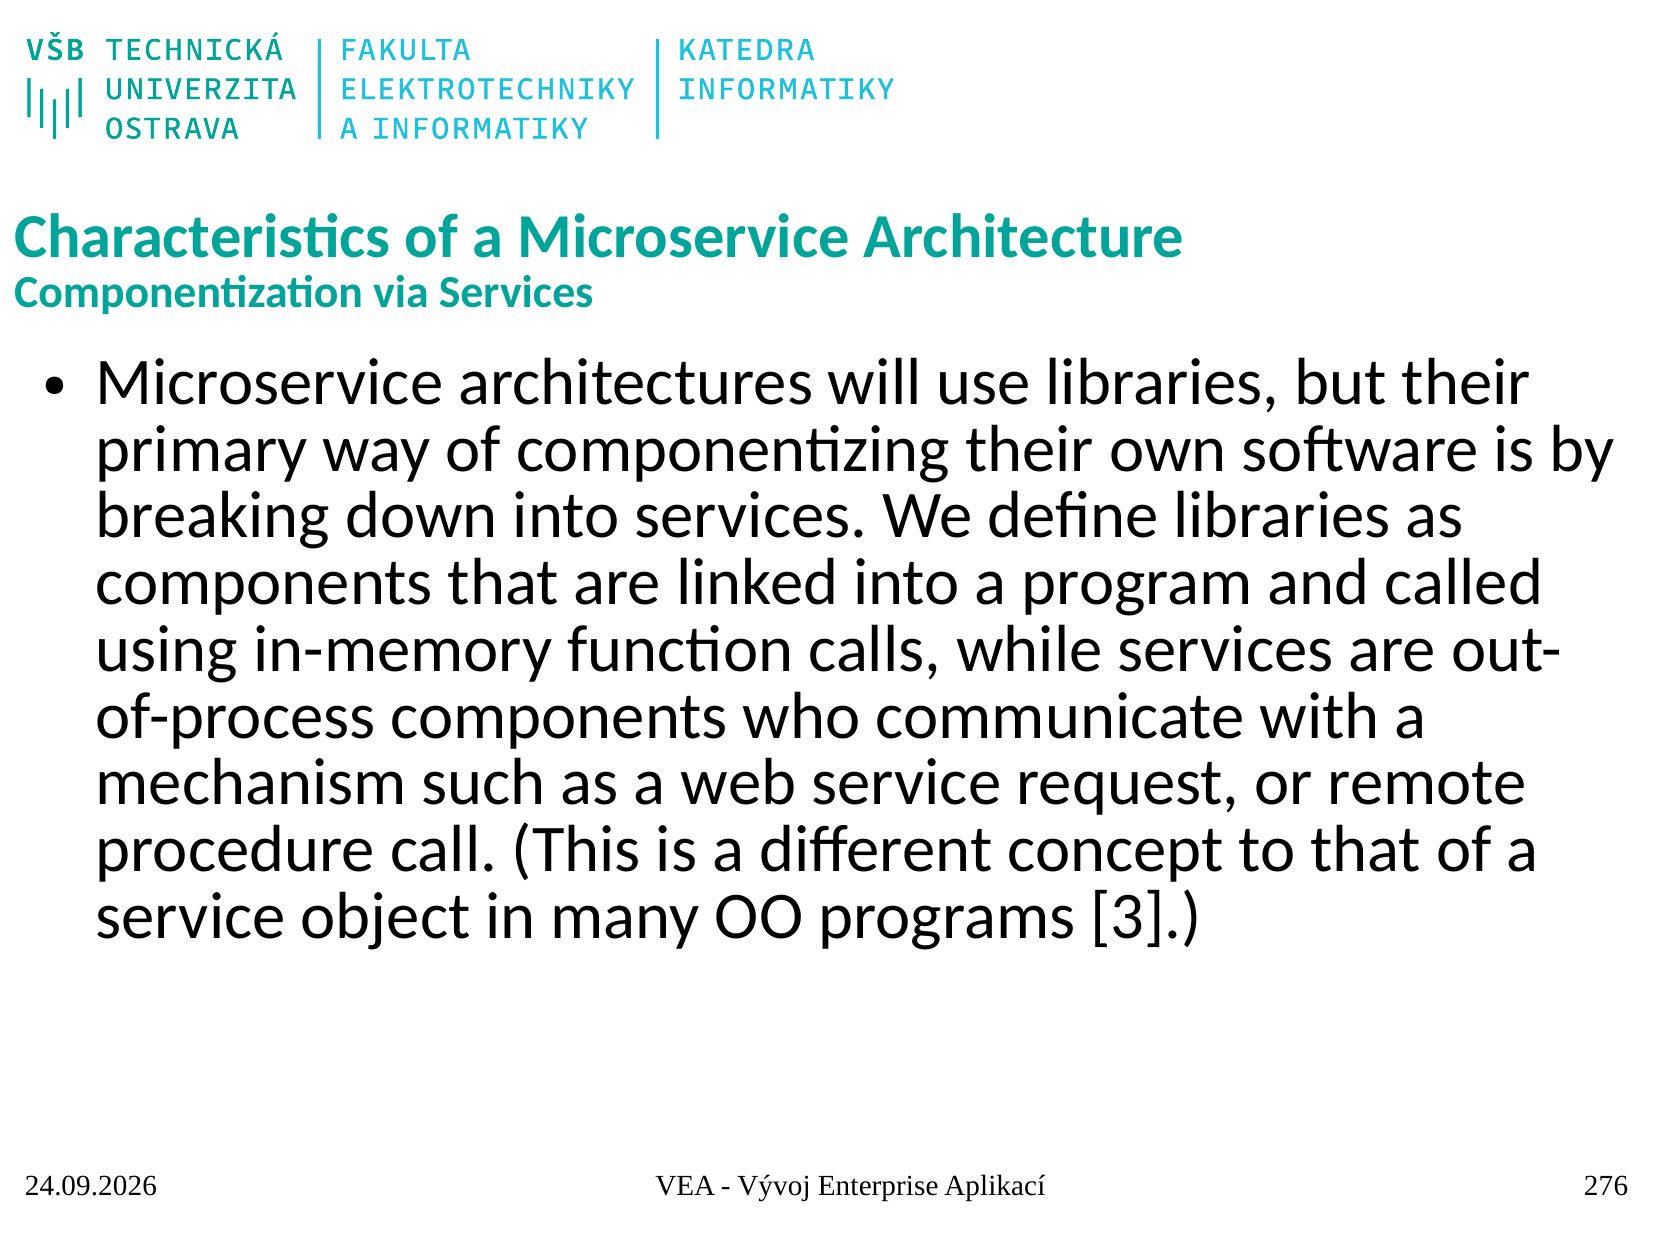

# Characteristics of a Microservice Architecture Componentization via Services
Microservice architectures will use libraries, but their primary way of componentizing their own software is by breaking down into services. We define libraries as components that are linked into a program and called using in-memory function calls, while services are out-of-process components who communicate with a mechanism such as a web service request, or remote procedure call. (This is a different concept to that of a service object in many OO programs [3].)
VEA - Vývoj Enterprise Aplikací
276